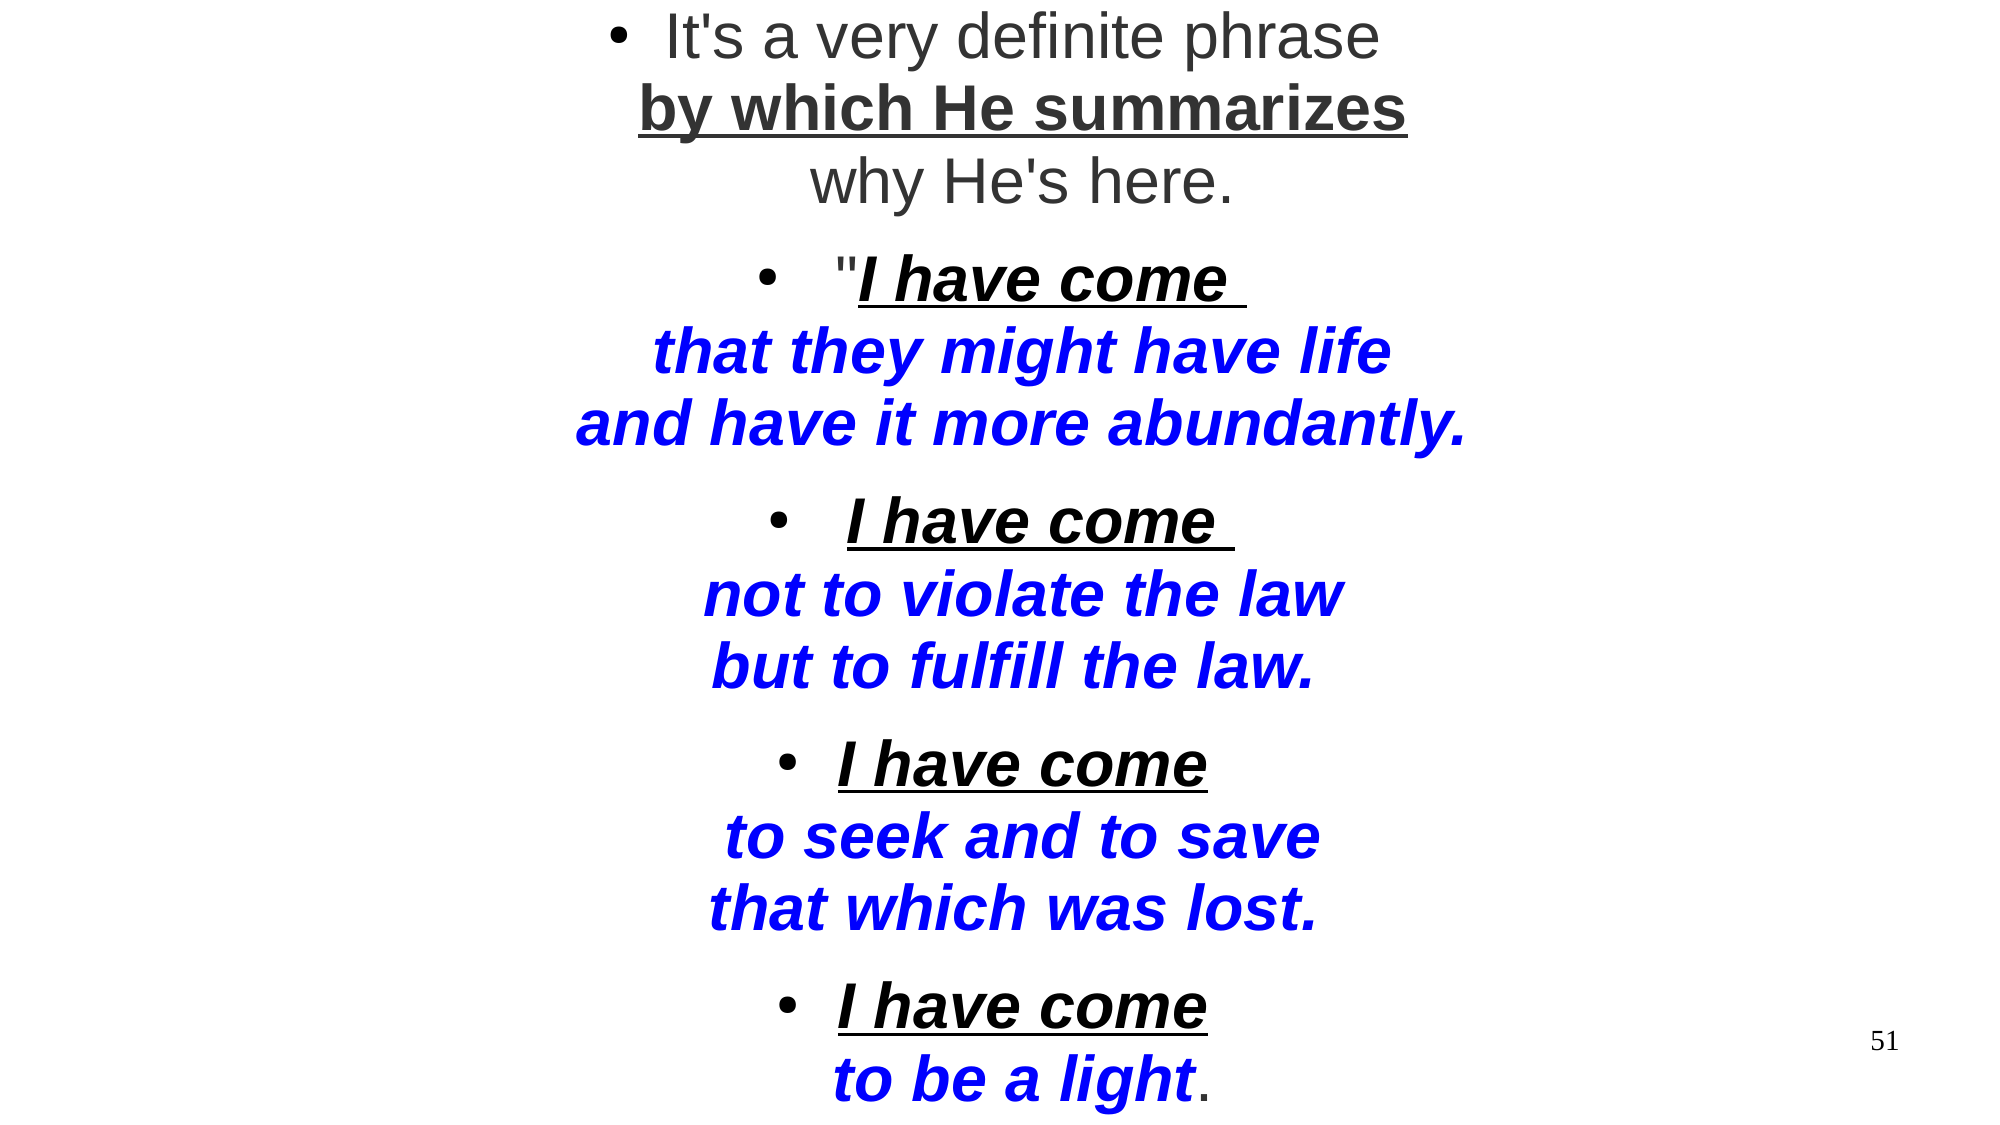

# It's a very definite phrase by which He summarizes why He's here.
 "I have come
that they might have life
and have it more abundantly.
 I have come
not to violate the law
but to fulfill the law.
I have come
to seek and to save
that which was lost.
I have come
to be a light.
51